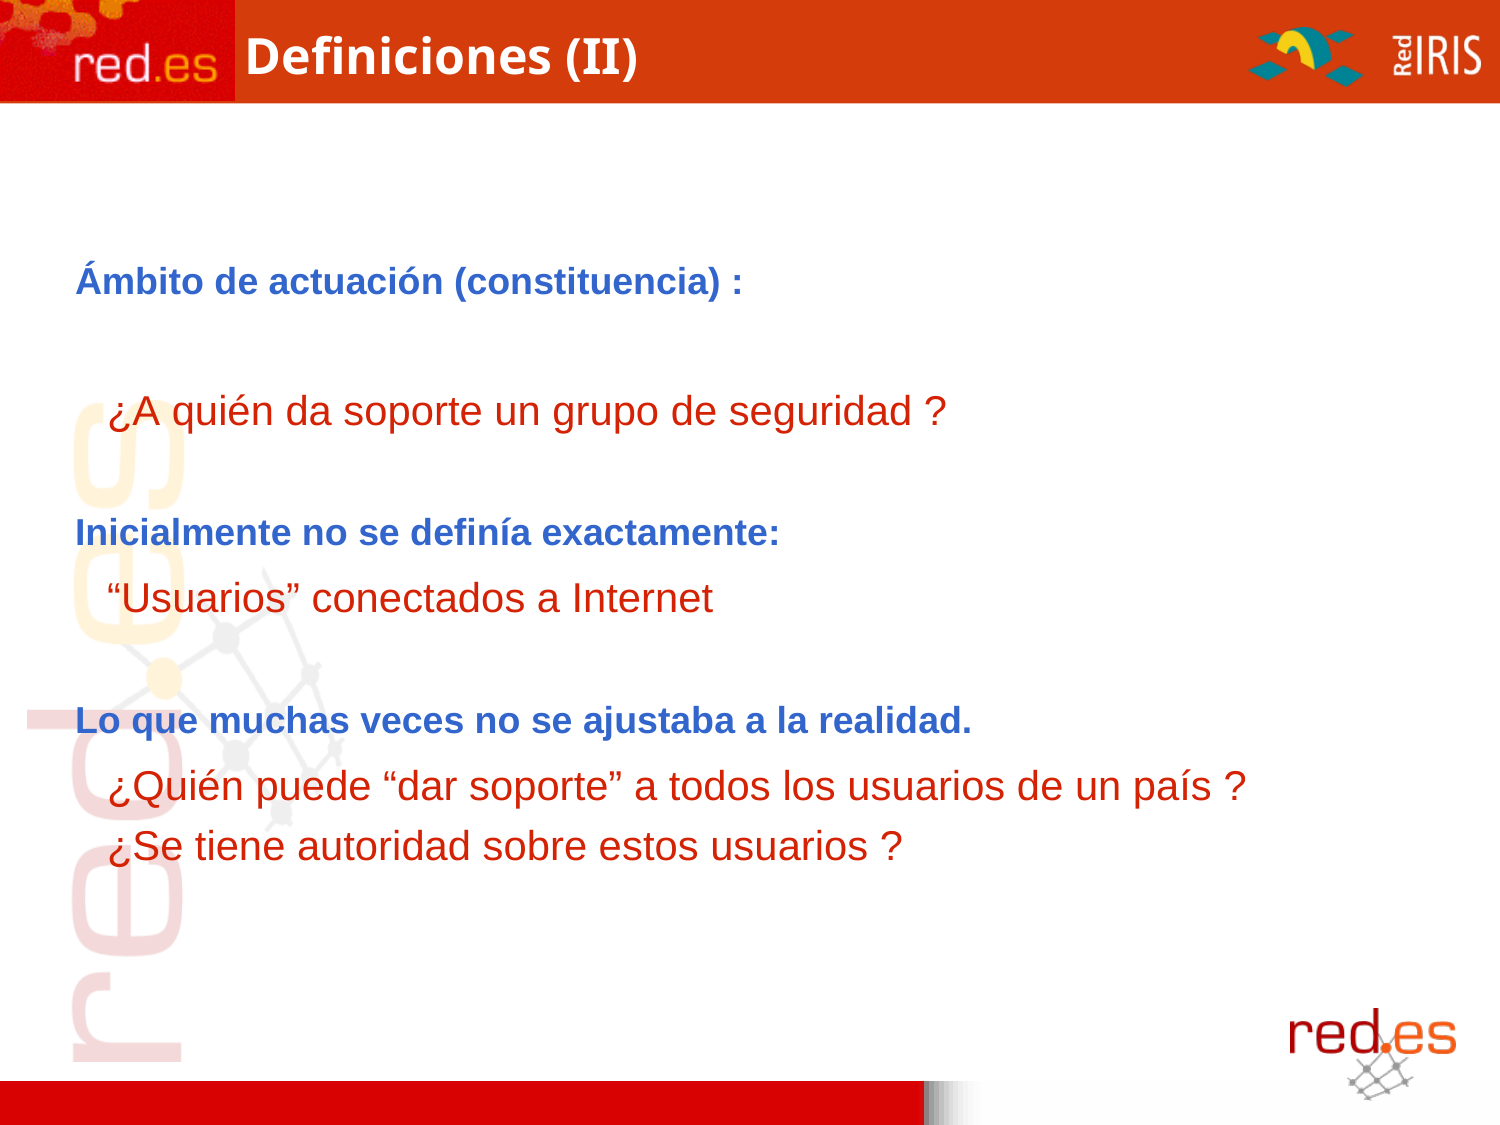

# Definiciones (II)
Ámbito de actuación (constituencia) :
¿A quién da soporte un grupo de seguridad ?
Inicialmente no se definía exactamente:
“Usuarios” conectados a Internet
Lo que muchas veces no se ajustaba a la realidad.
¿Quién puede “dar soporte” a todos los usuarios de un país ?
¿Se tiene autoridad sobre estos usuarios ?